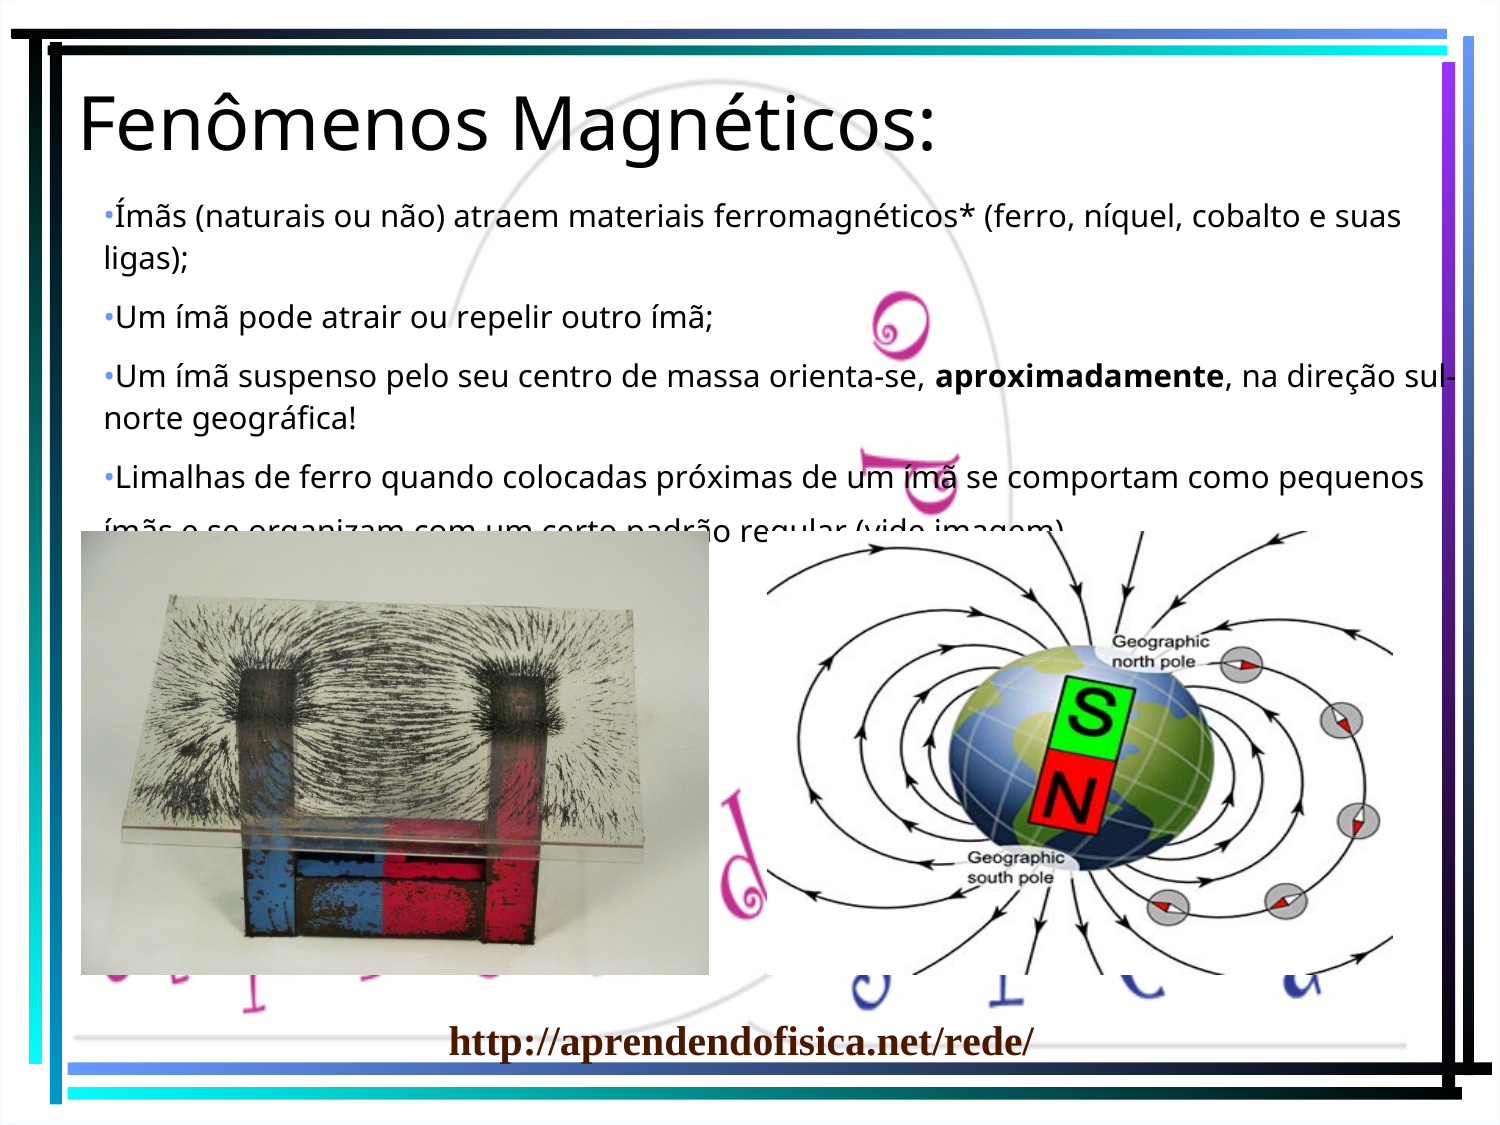

# Fenômenos Magnéticos:
Ímãs (naturais ou não) atraem materiais ferromagnéticos* (ferro, níquel, cobalto e suas ligas);
Um ímã pode atrair ou repelir outro ímã;
Um ímã suspenso pelo seu centro de massa orienta-se, aproximadamente, na direção sul-norte geográfica!
Limalhas de ferro quando colocadas próximas de um ímã se comportam como pequenos ímãs e se organizam com um certo padrão regular (vide imagem).
 http://aprendendofisica.net/rede/